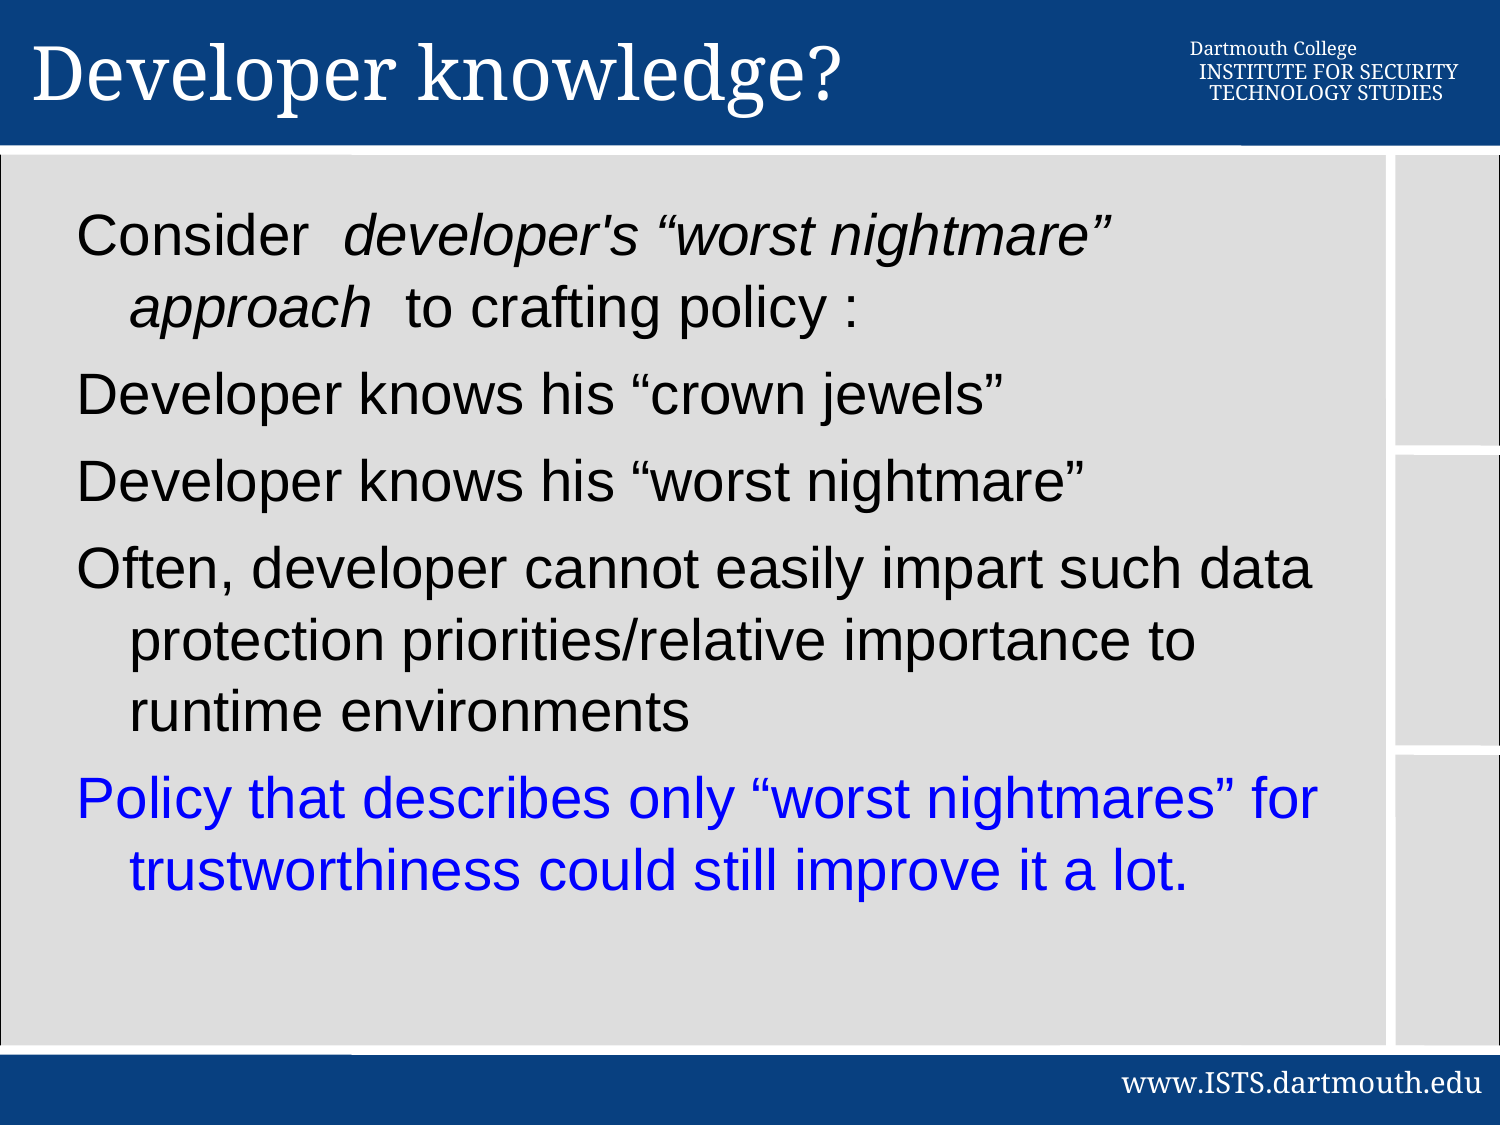

Developer knowledge?
Dartmouth College
INSTITUTE FOR SECURITY
TECHNOLOGY STUDIES
Consider developer's “worst nightmare” approach to crafting policy :
Developer knows his “crown jewels”
Developer knows his “worst nightmare”
Often, developer cannot easily impart such data protection priorities/relative importance to runtime environments
Policy that describes only “worst nightmares” for trustworthiness could still improve it a lot.
www.ISTS.dartmouth.edu